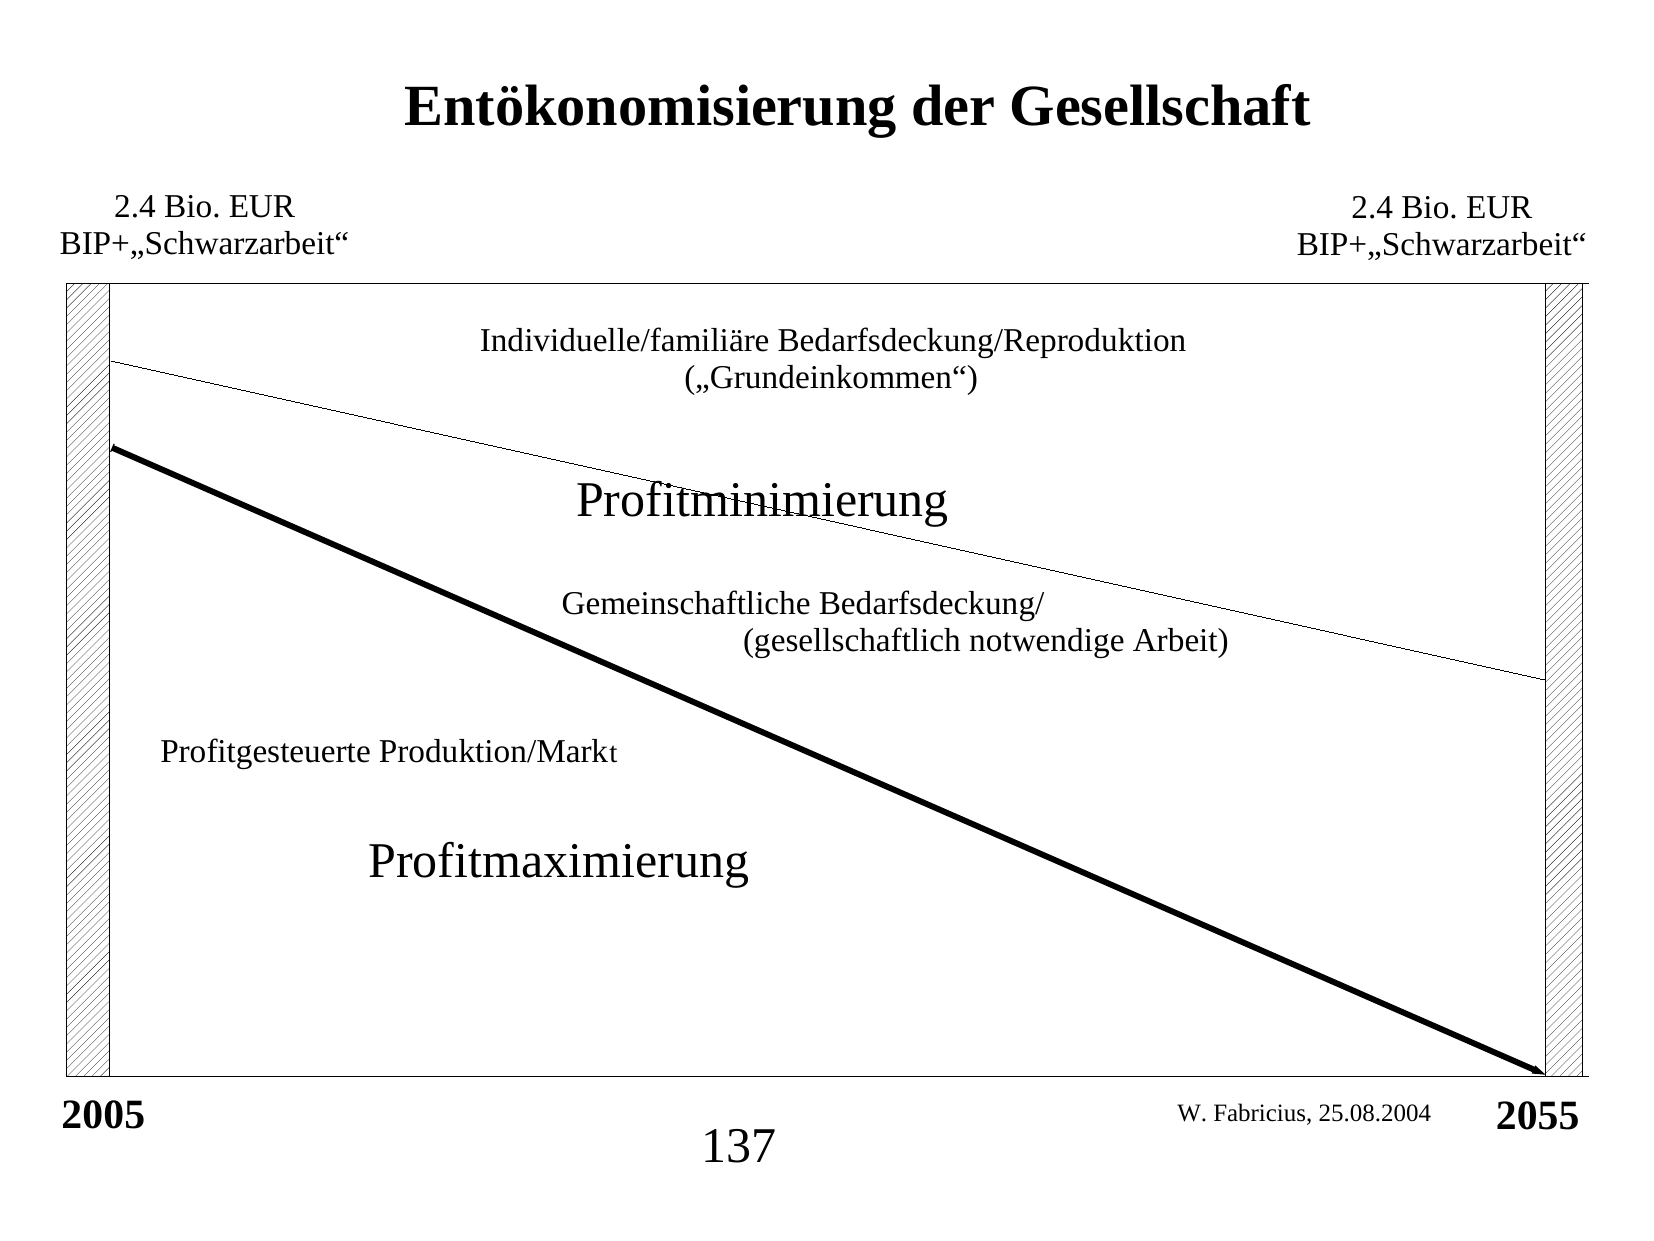

Entökonomisierung der Gesellschaft
2.4 Bio. EUR
BIP+„Schwarzarbeit“
2.4 Bio. EUR
BIP+„Schwarzarbeit“
 Individuelle/familiäre Bedarfsdeckung/Reproduktion
 („Grundeinkommen“)
Profitminimierung
Gemeinschaftliche Bedarfsdeckung/
 (gesellschaftlich notwendige Arbeit)
Profitgesteuerte Produktion/Markt
Profitmaximierung
2005
2055
W. Fabricius, 25.08.2004